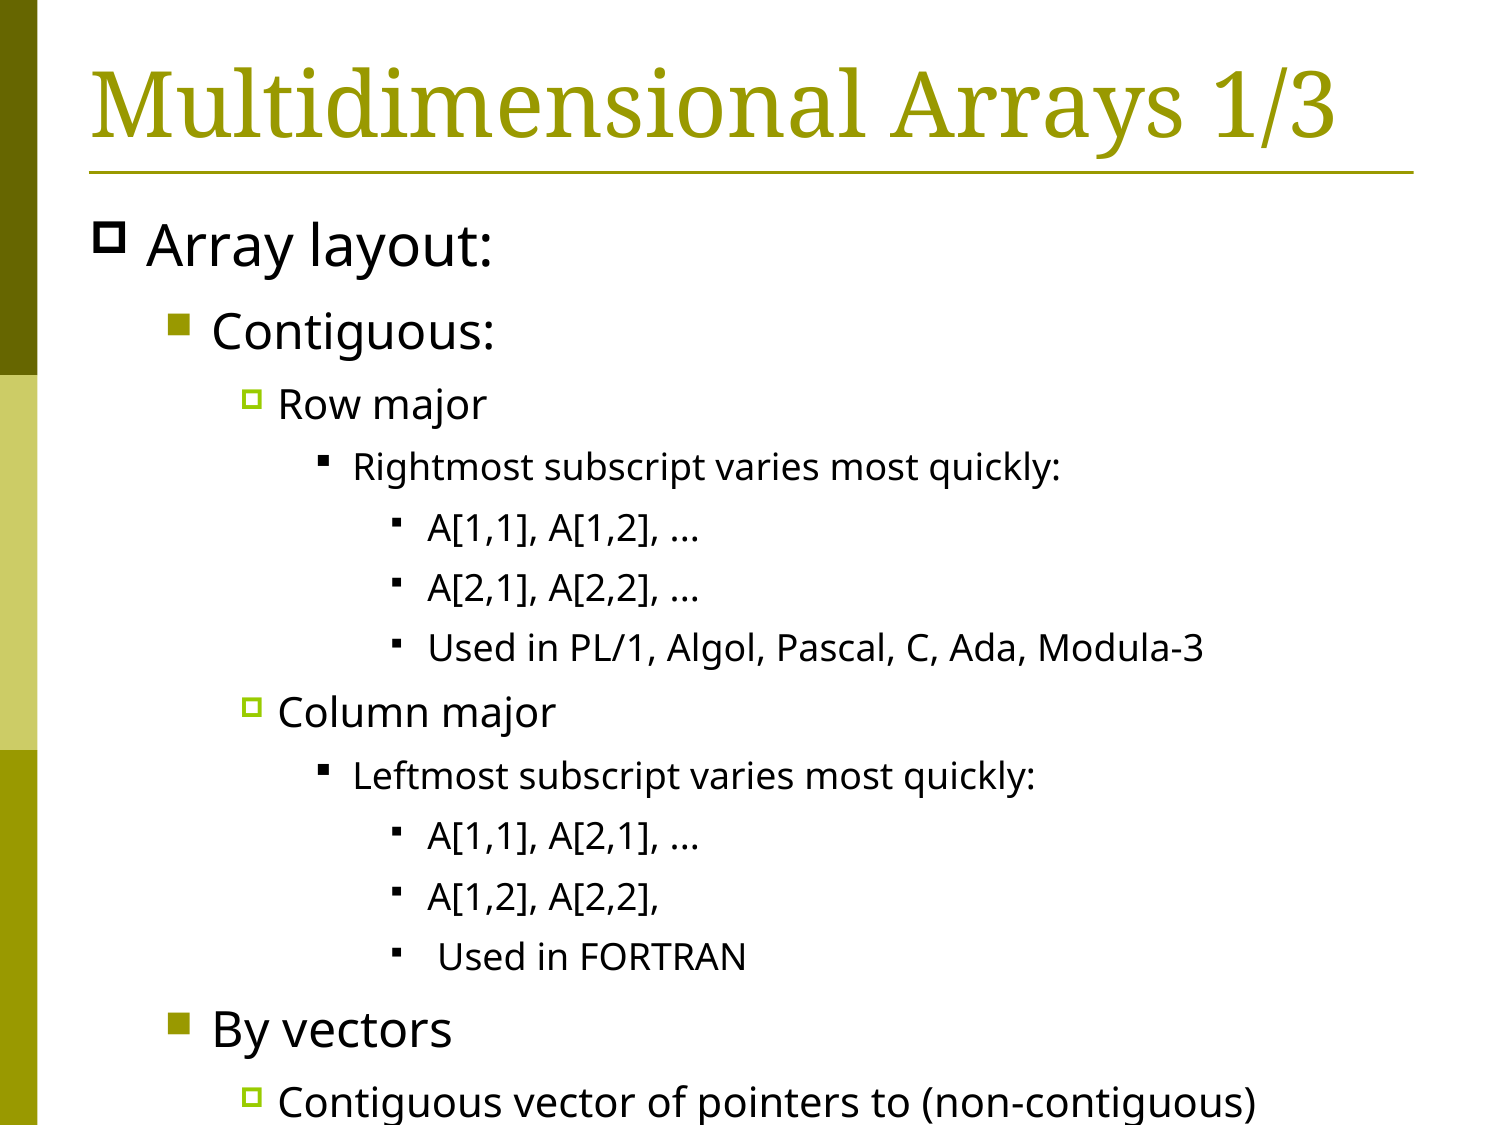

# Multidimensional Arrays 1/3
Array layout:
Contiguous:
Row major
Rightmost subscript varies most quickly:
A[1,1], A[1,2], ...
A[2,1], A[2,2], ...
Used in PL/1, Algol, Pascal, C, Ada, Modula-3
Column major
Leftmost subscript varies most quickly:
A[1,1], A[2,1], ...
A[1,2], A[2,2],
 Used in FORTRAN
By vectors
Contiguous vector of pointers to (non-contiguous) subarrays